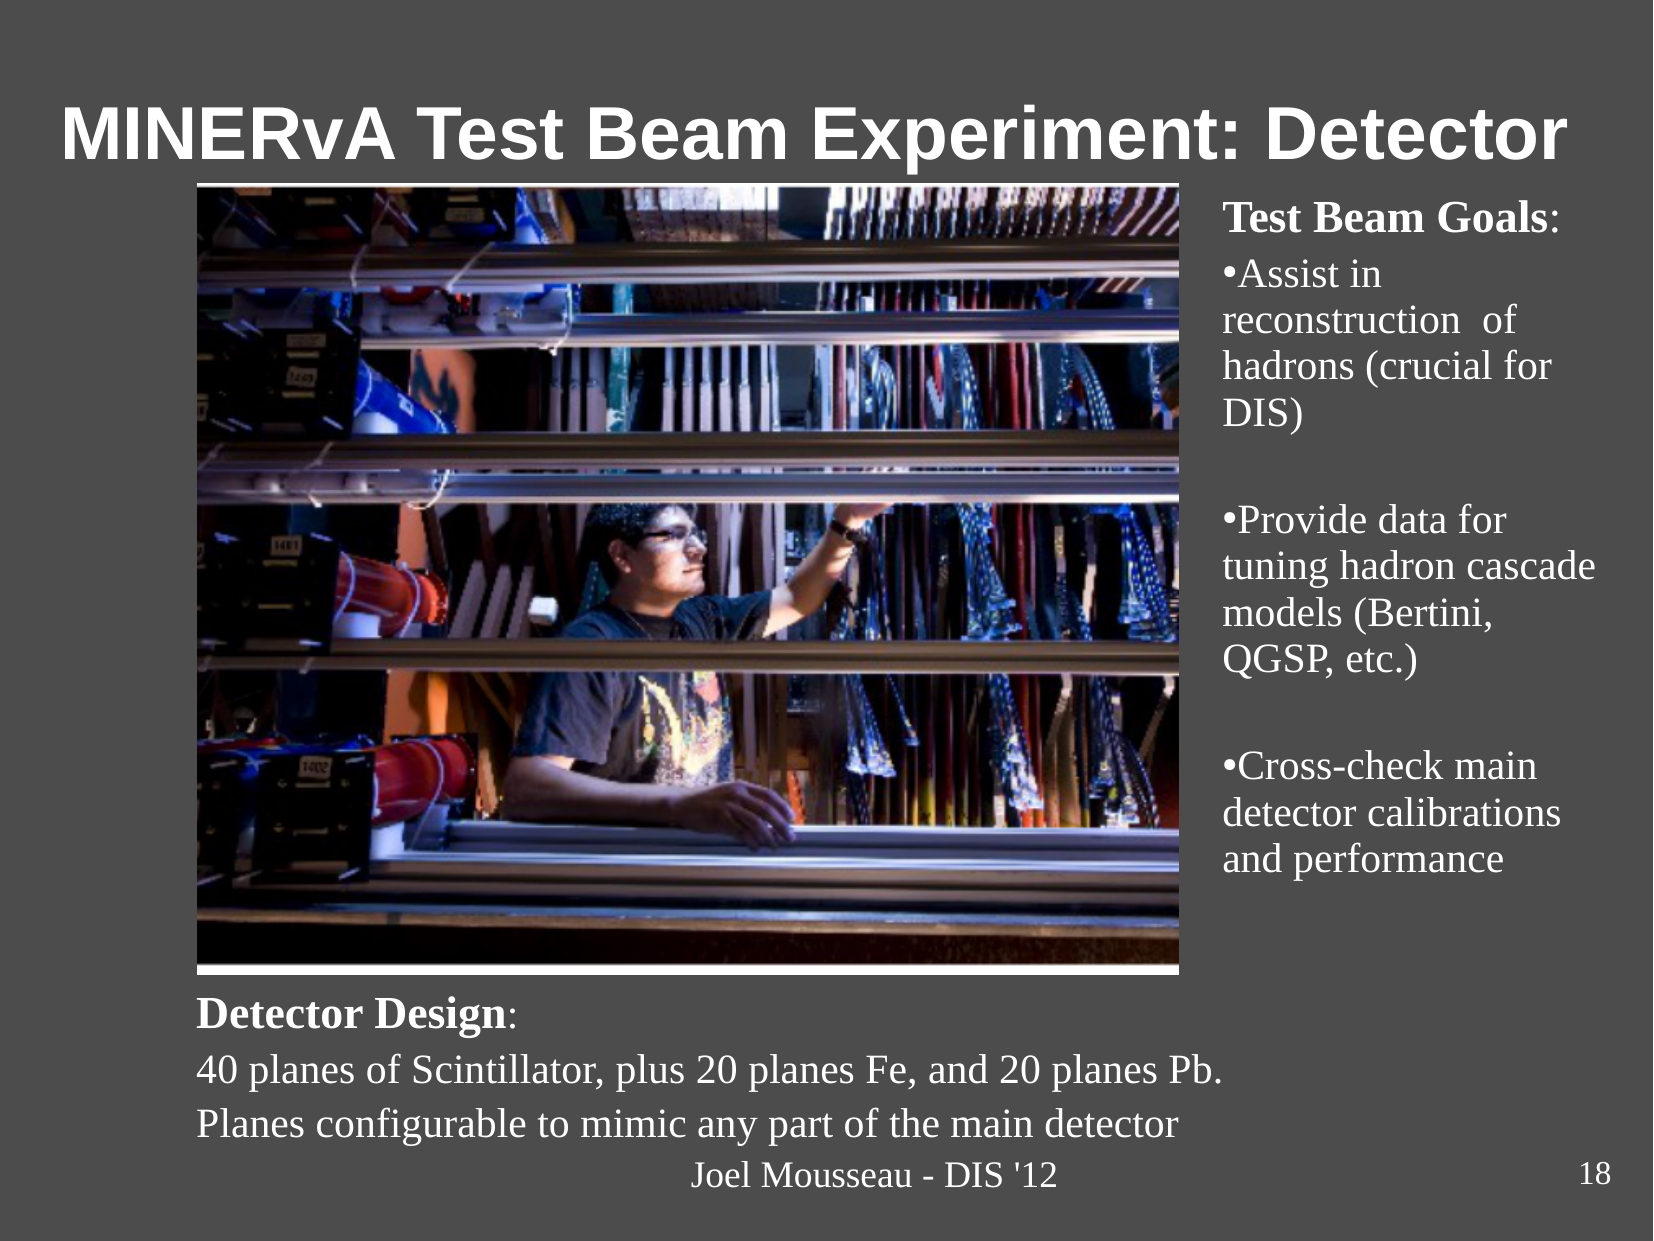

# MINERvA Test Beam Experiment: Detector
Test Beam Goals:
Assist in reconstruction of hadrons (crucial for DIS)
Provide data for tuning hadron cascade models (Bertini, QGSP, etc.)
Cross-check main detector calibrations and performance
Detector Design:
40 planes of Scintillator, plus 20 planes Fe, and 20 planes Pb.
Planes configurable to mimic any part of the main detector
Joel Mousseau - DIS '12
18